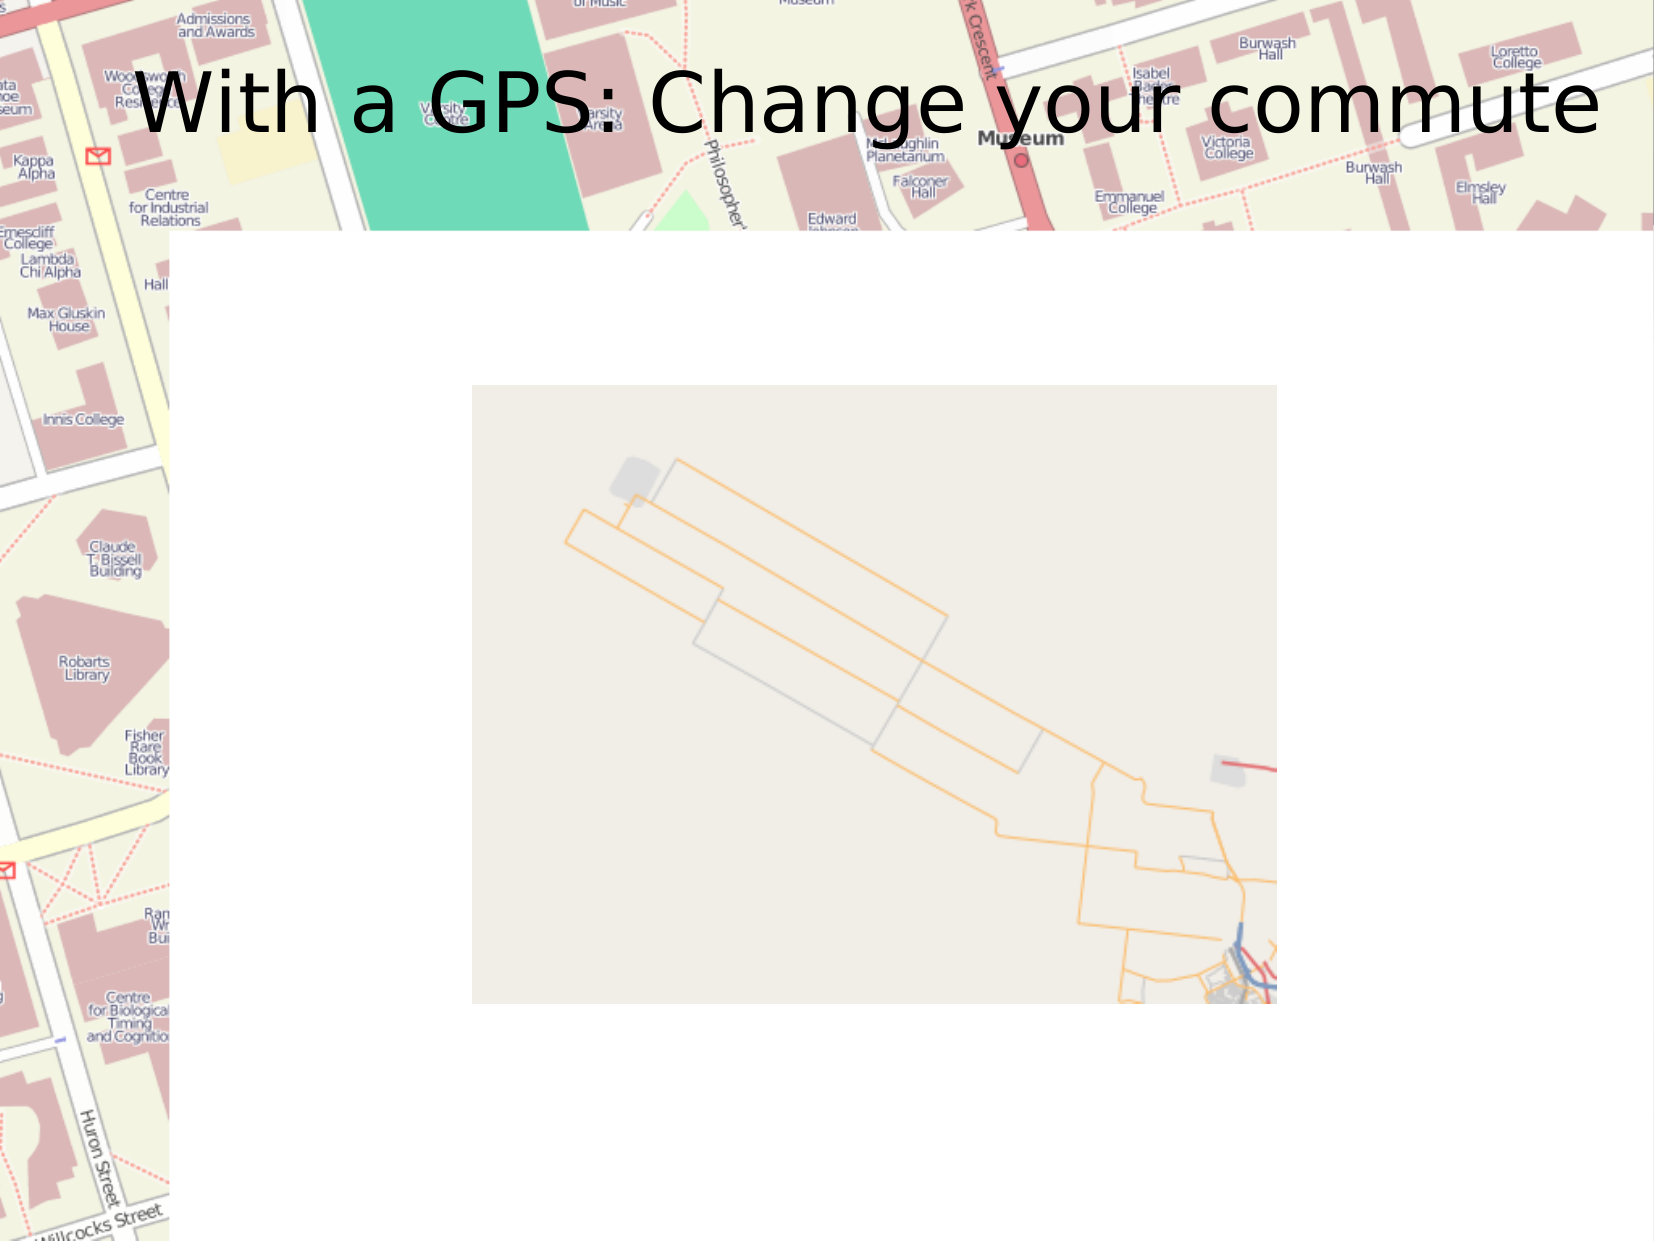

# With a GPS: Change your commute